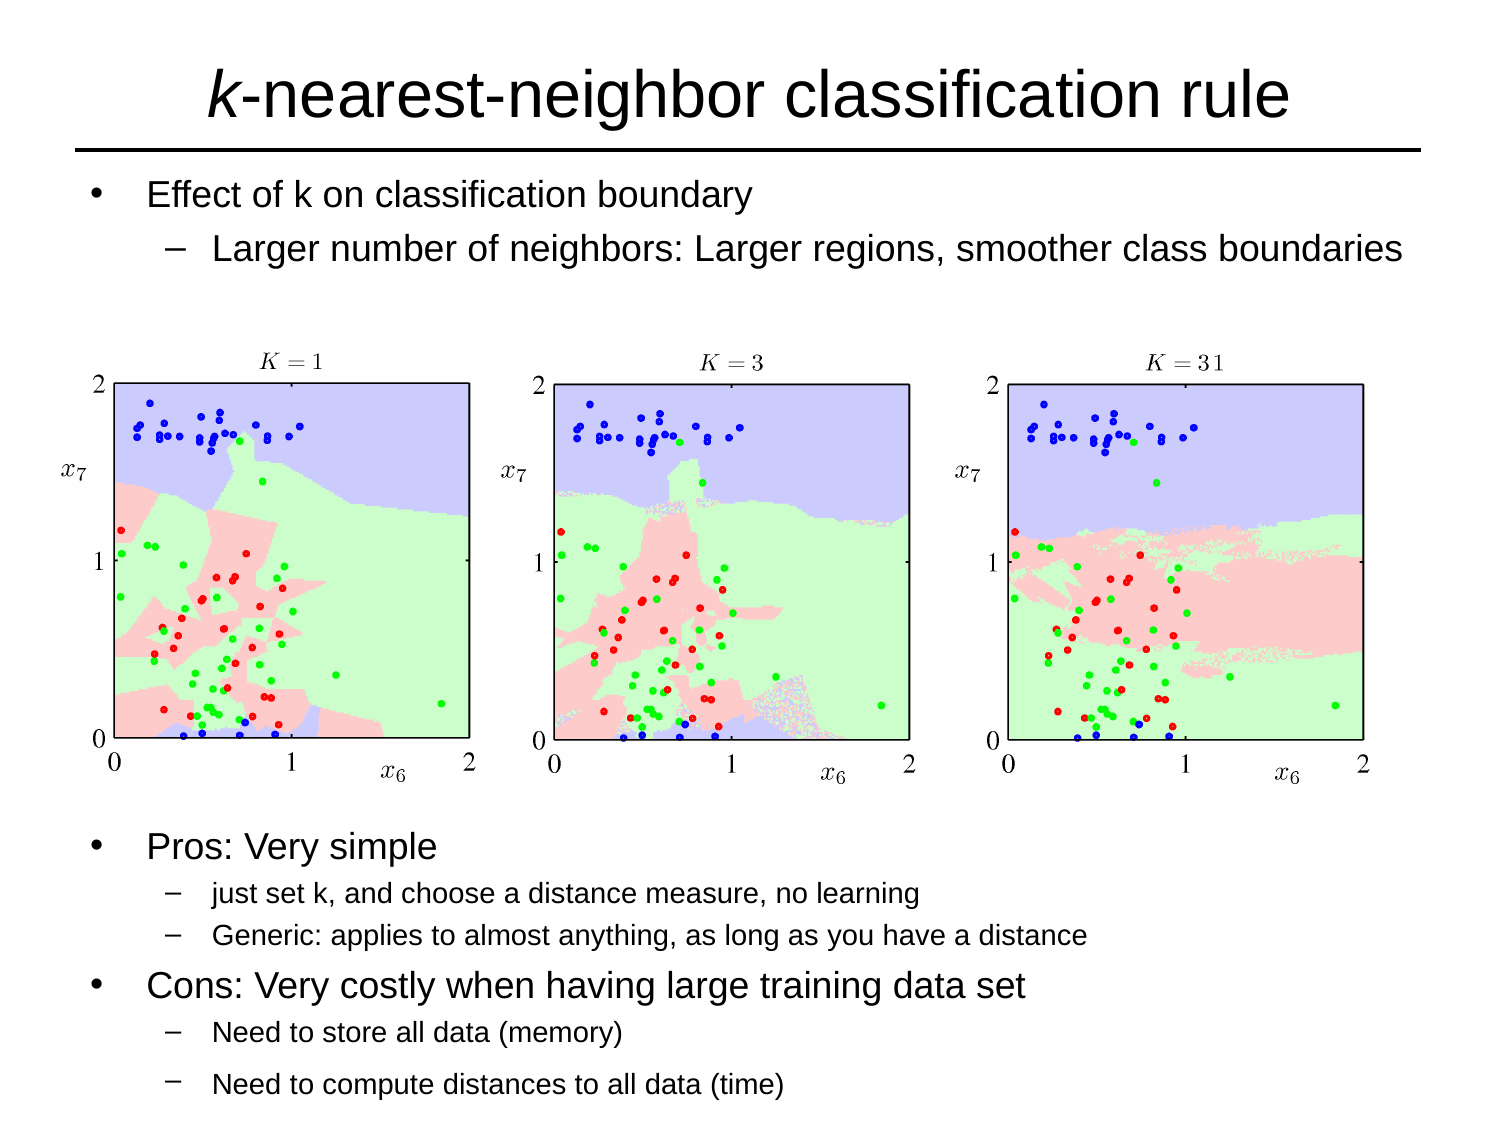

# k-nearest-neighbor classification rule
Effect of k on classification boundary
Larger number of neighbors: Larger regions, smoother class boundaries
Pros: Very simple
just set k, and choose a distance measure, no learning
Generic: applies to almost anything, as long as you have a distance
Cons: Very costly when having large training data set
Need to store all data (memory)
Need to compute distances to all data (time)